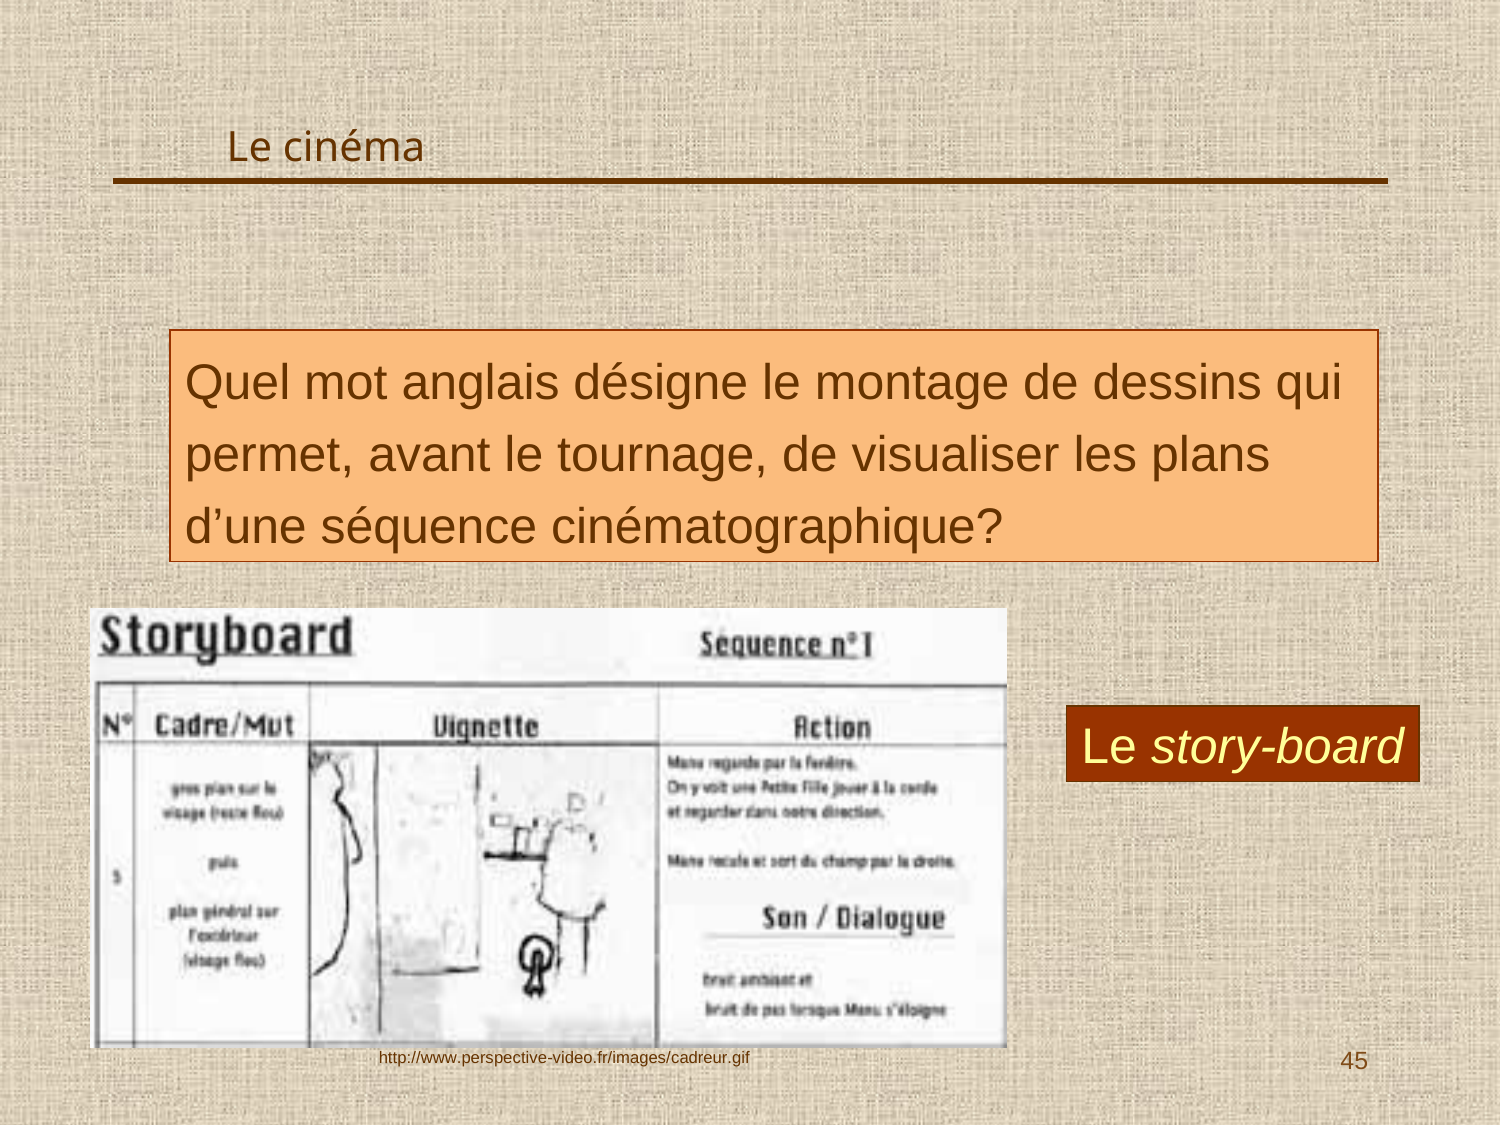

Le cinéma
Quel mot anglais désigne le montage de dessins qui permet, avant le tournage, de visualiser les plans d’une séquence cinématographique?
http://www.perspective-video.fr/images/cadreur.gif
Le story-board
45